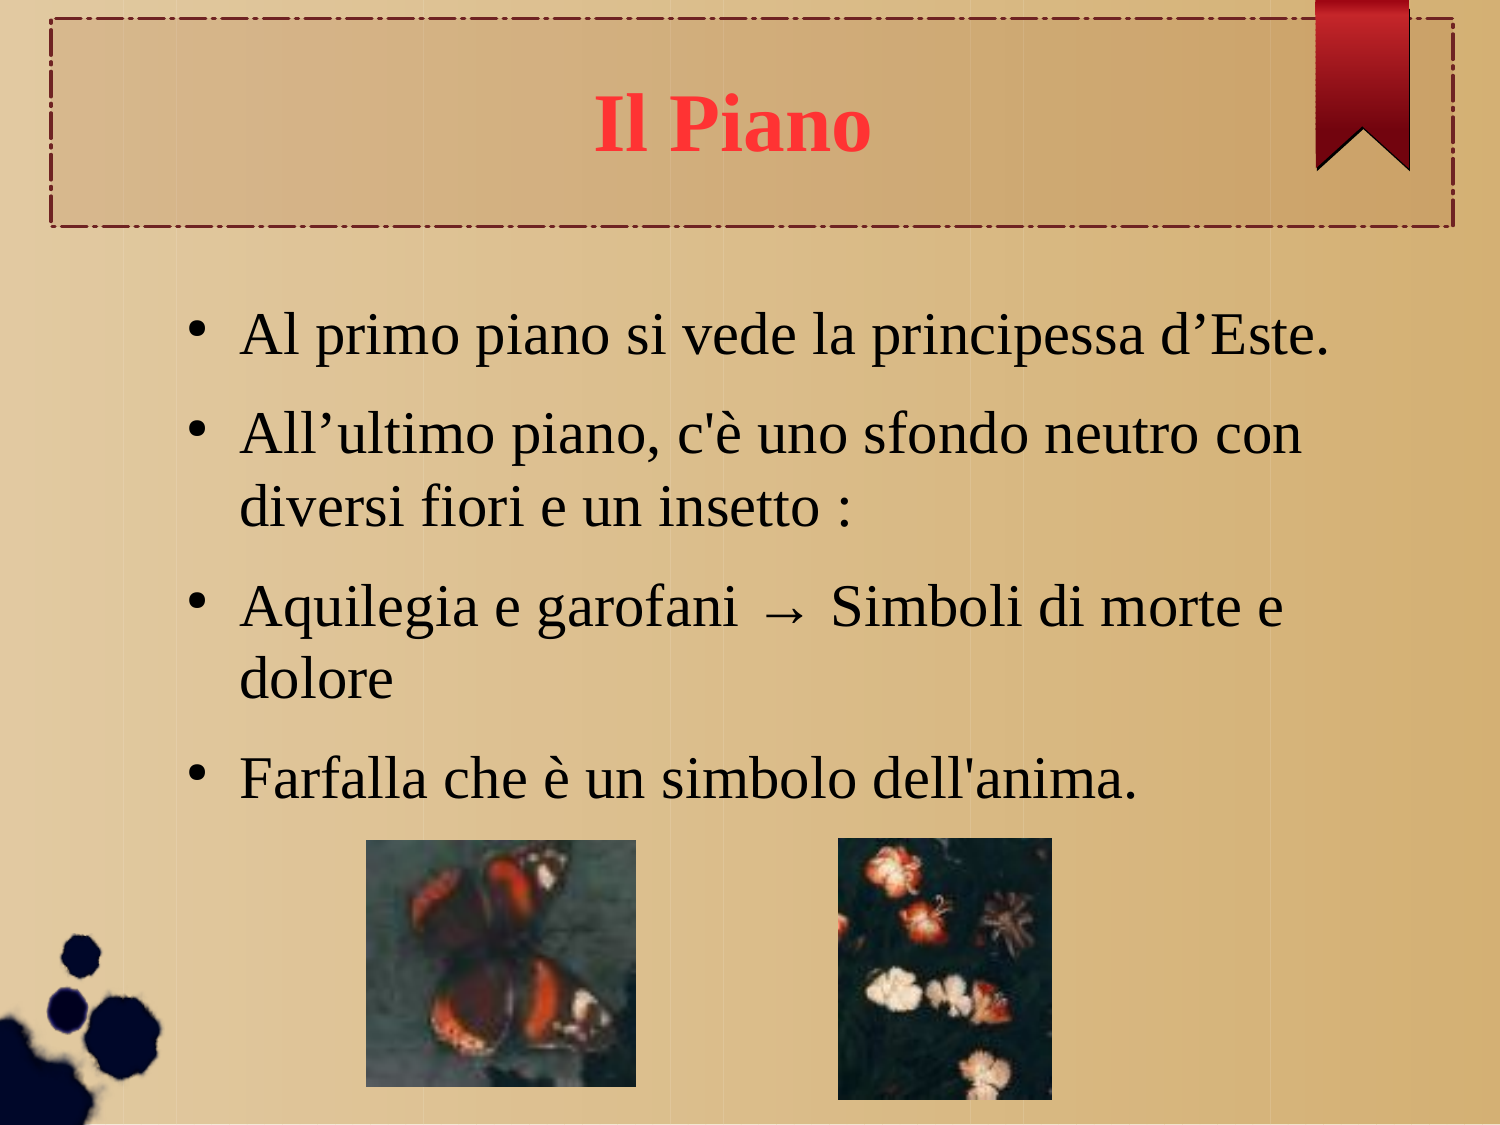

# Il Piano
Al primo piano si vede la principessa d’Este.
All’ultimo piano, c'è uno sfondo neutro con diversi fiori e un insetto :
Aquilegia e garofani → Simboli di morte e dolore
Farfalla che è un simbolo dell'anima.